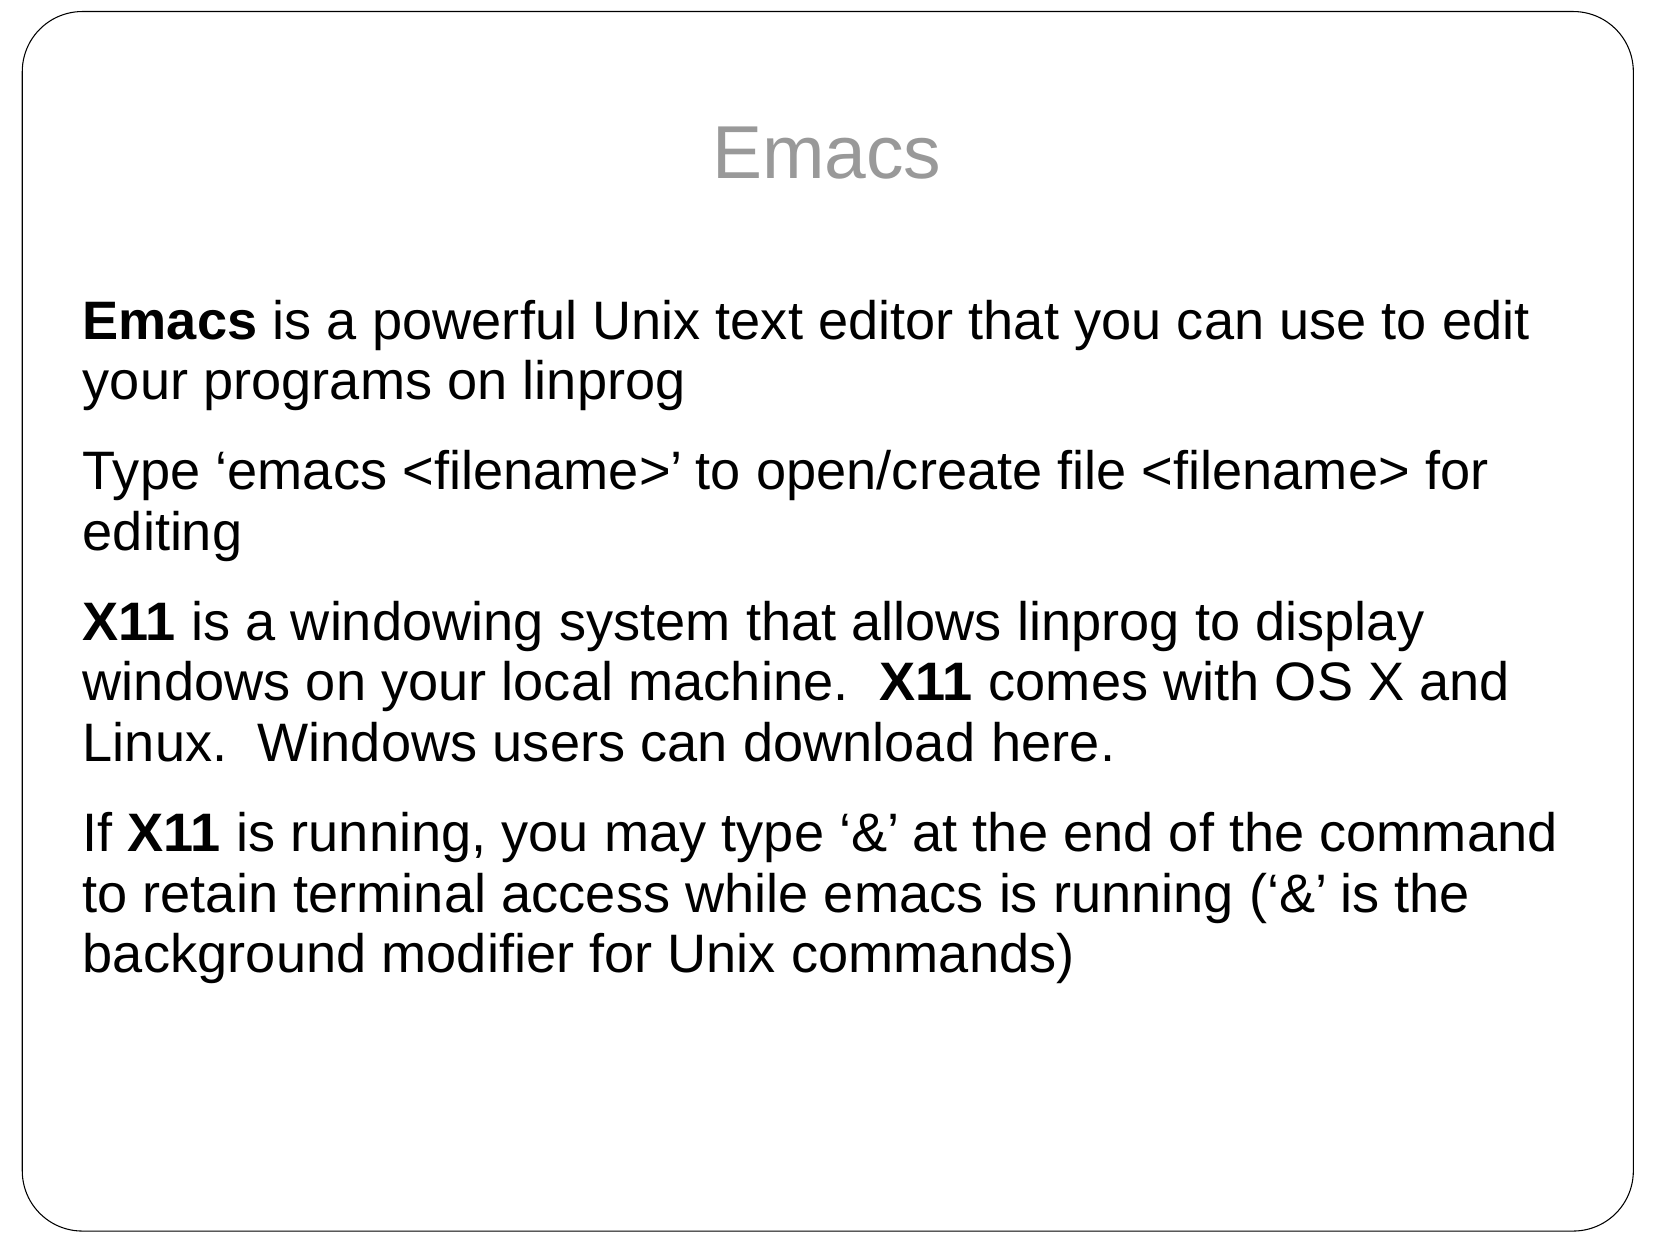

# Emacs
Emacs is a powerful Unix text editor that you can use to edit your programs on linprog
Type ‘emacs <filename>’ to open/create file <filename> for editing
X11 is a windowing system that allows linprog to display windows on your local machine. X11 comes with OS X and Linux. Windows users can download here.
If X11 is running, you may type ‘&’ at the end of the command to retain terminal access while emacs is running (‘&’ is the background modifier for Unix commands)